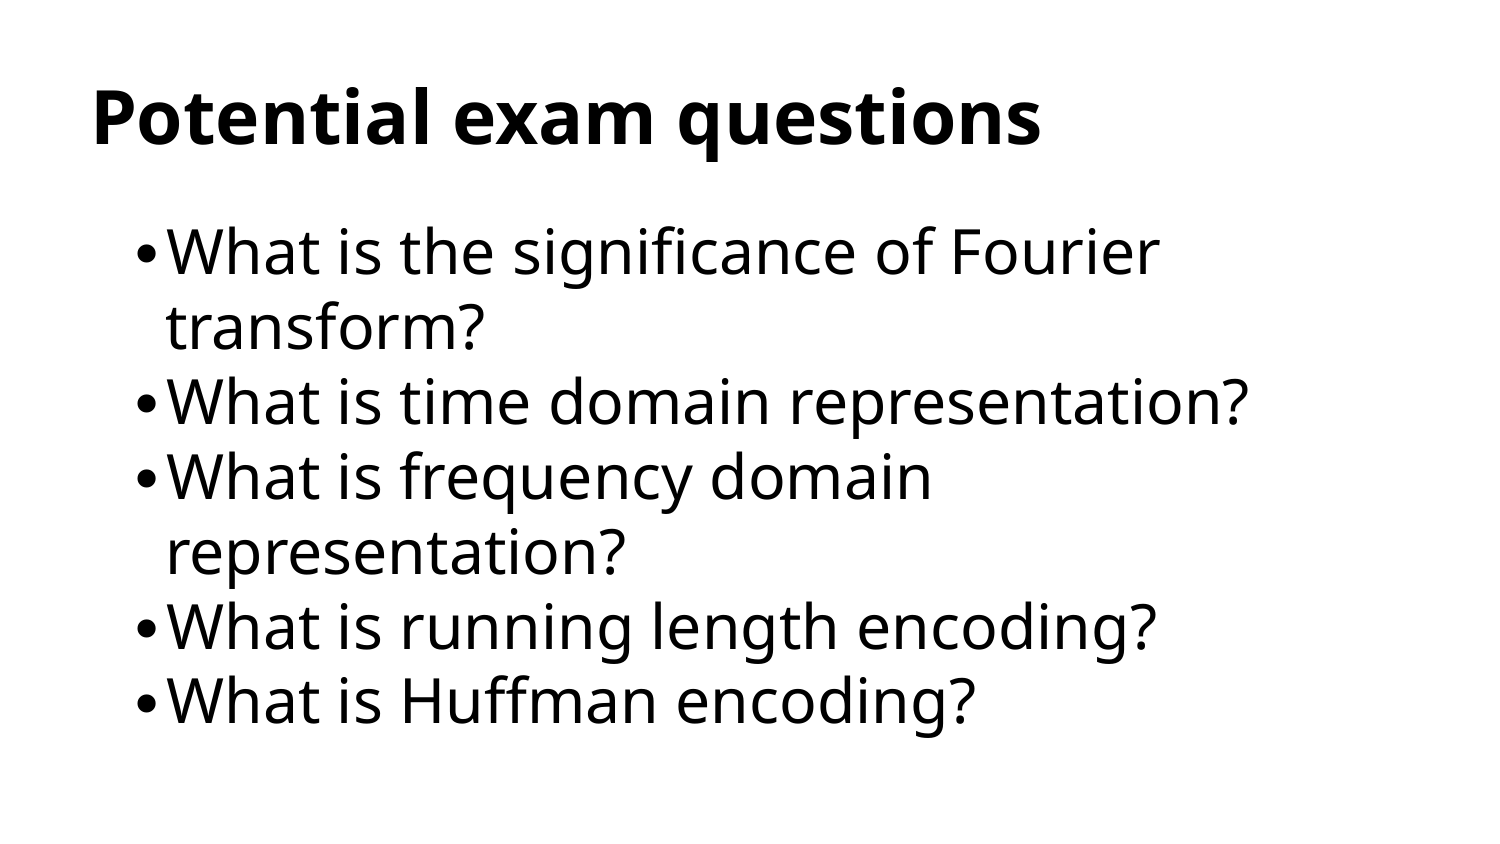

# Potential exam questions
What is the significance of Fourier transform?
What is time domain representation?
What is frequency domain representation?
What is running length encoding?
What is Huffman encoding?